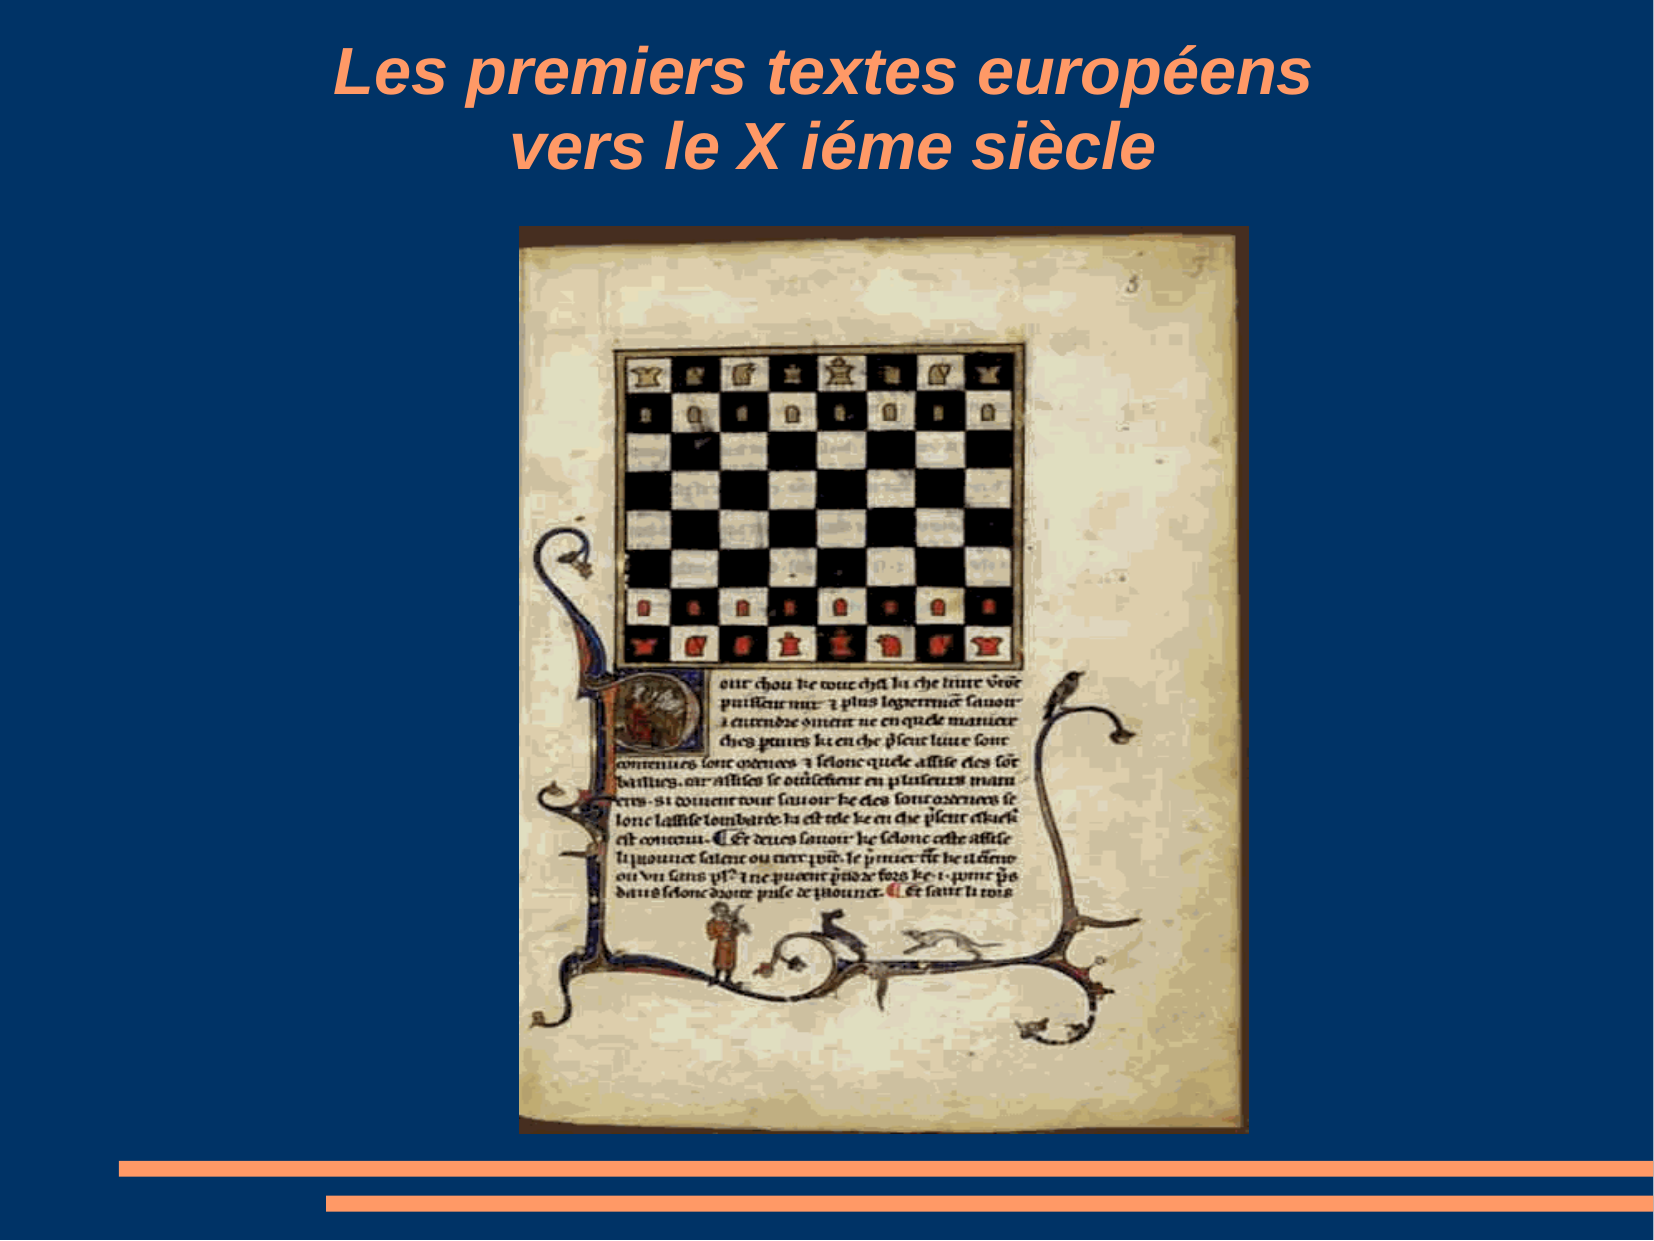

# Les premiers textes européens vers le X iéme siècle